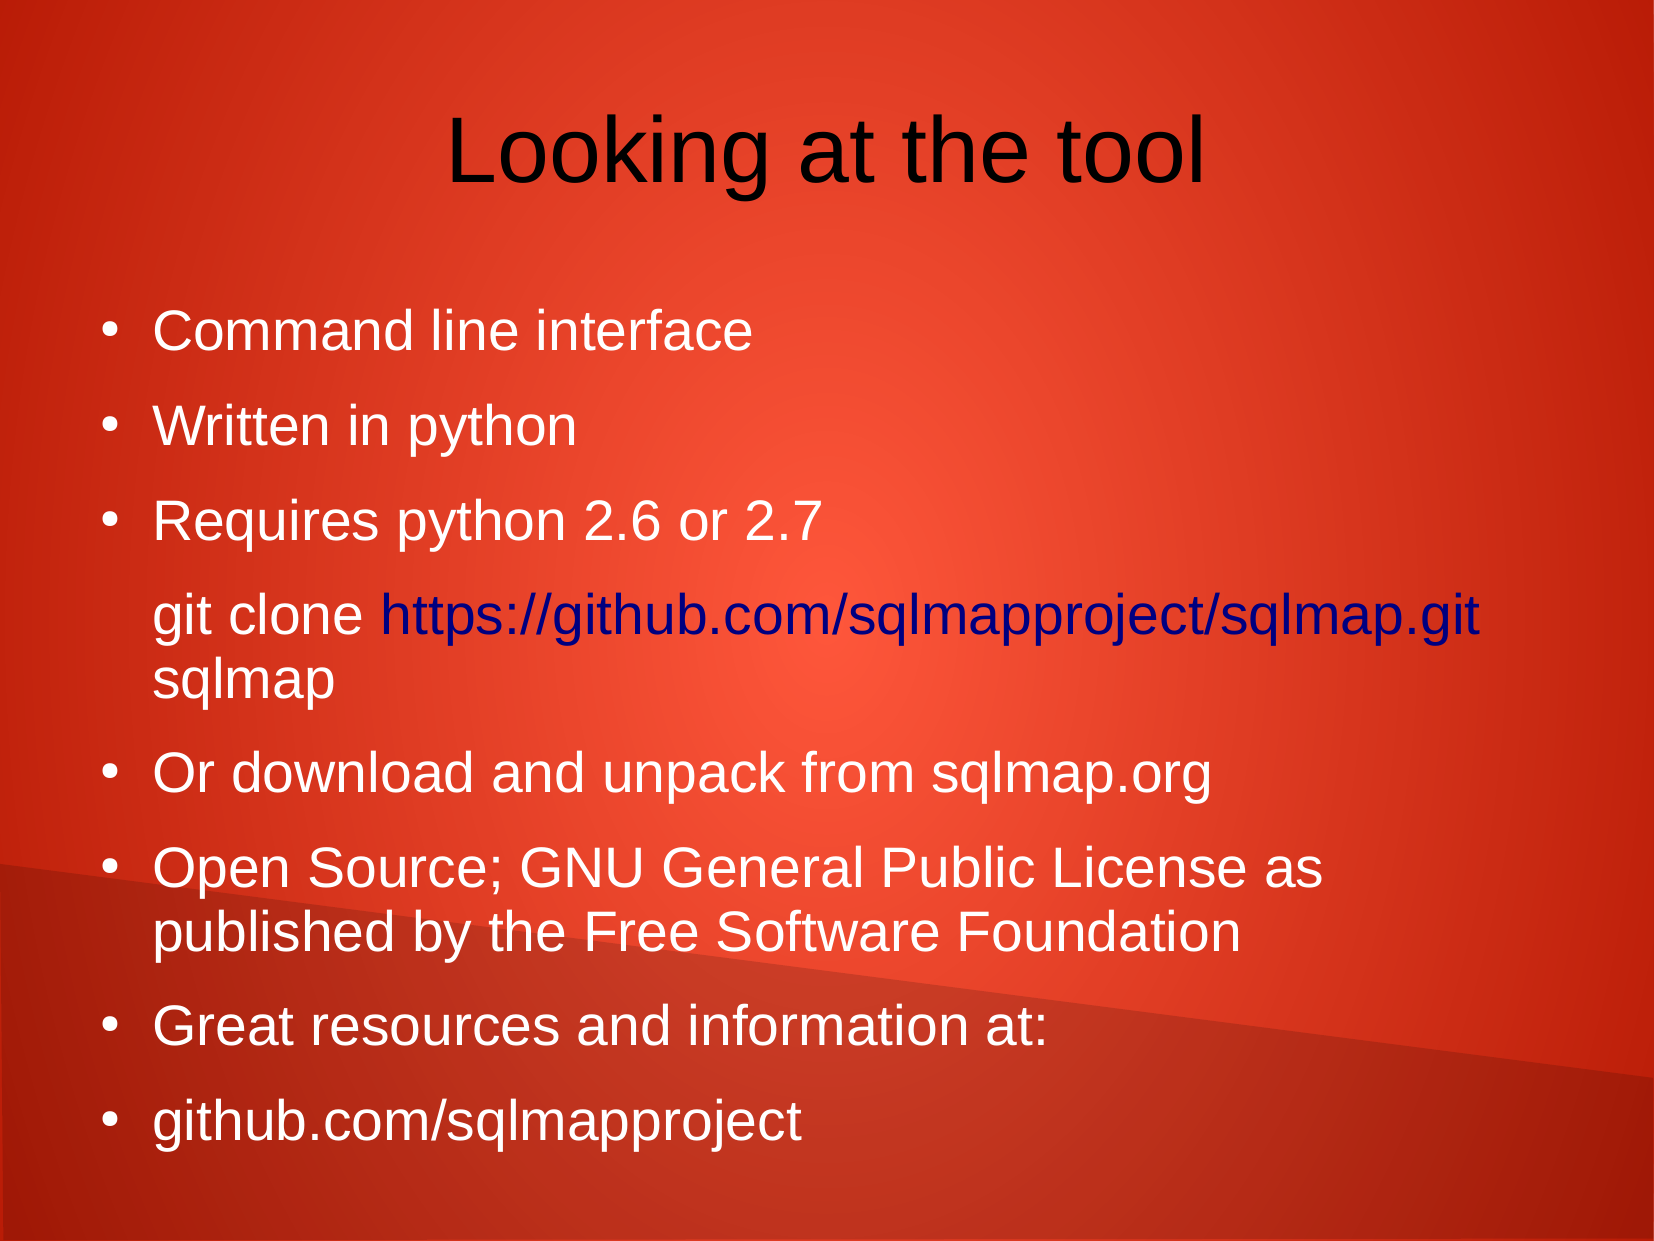

# Looking at the tool
Command line interface
Written in python
Requires python 2.6 or 2.7
git clone https://github.com/sqlmapproject/sqlmap.git sqlmap
Or download and unpack from sqlmap.org
Open Source; GNU General Public License as published by the Free Software Foundation
Great resources and information at:
github.com/sqlmapproject